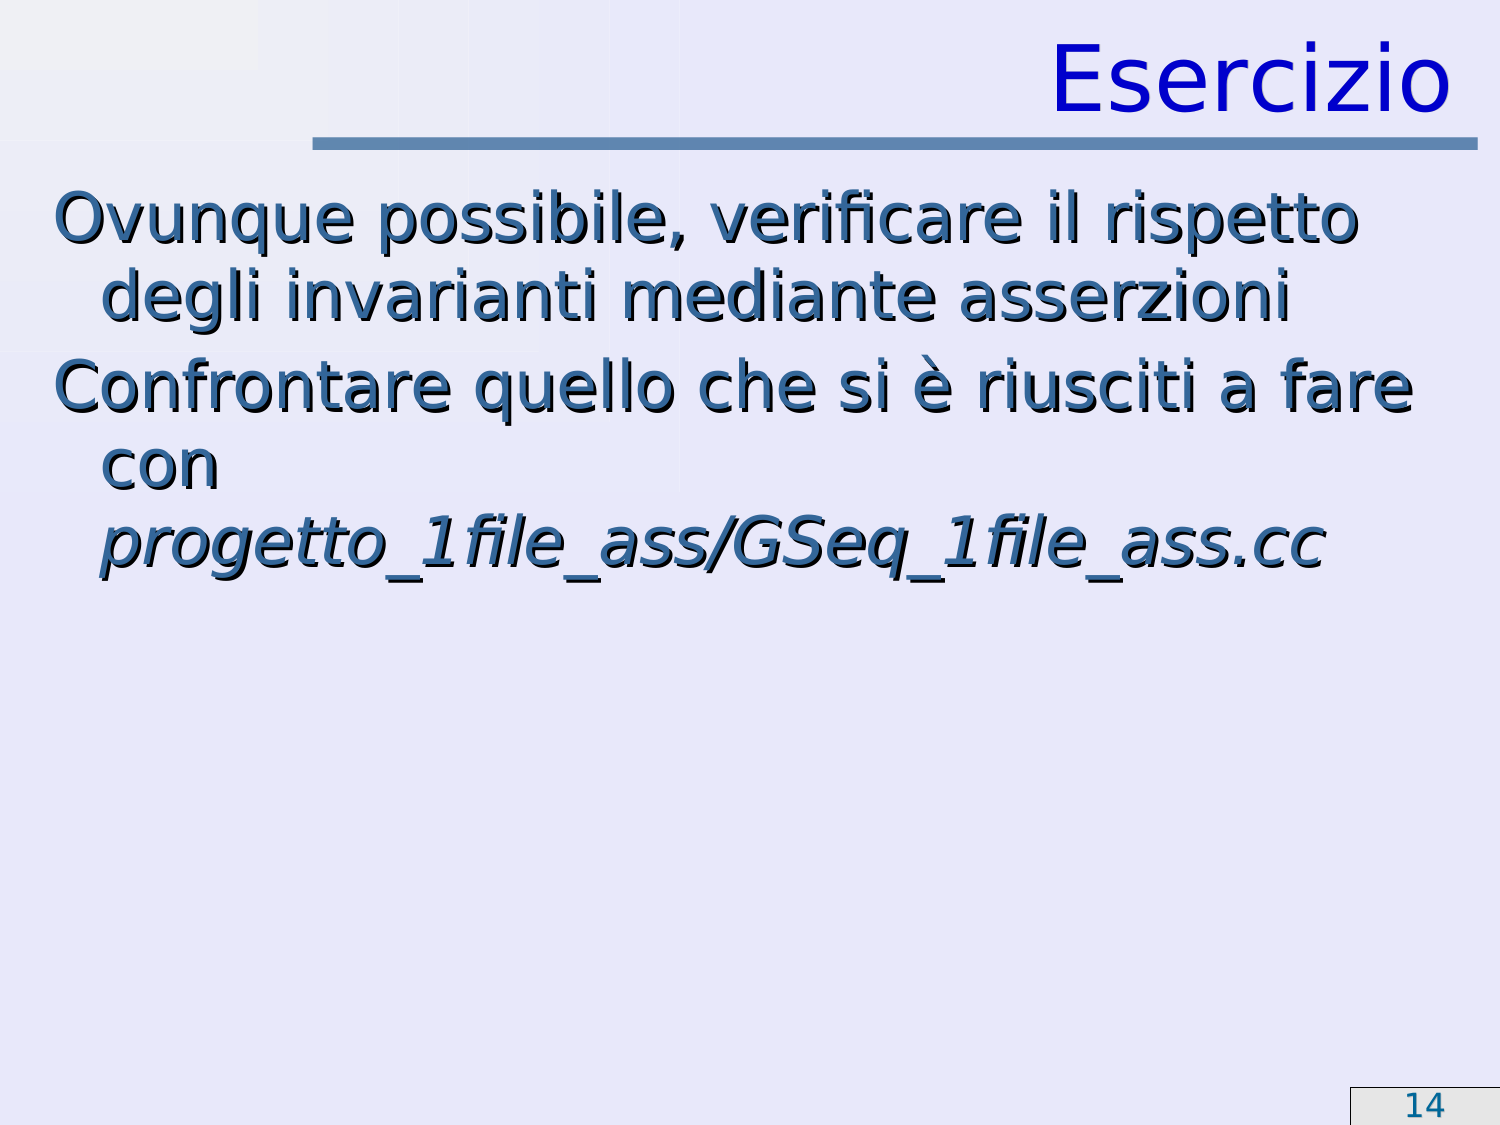

# Esercizio
Ovunque possibile, verificare il rispetto degli invarianti mediante asserzioni
Confrontare quello che si è riusciti a fare con progetto_1file_ass/GSeq_1file_ass.cc